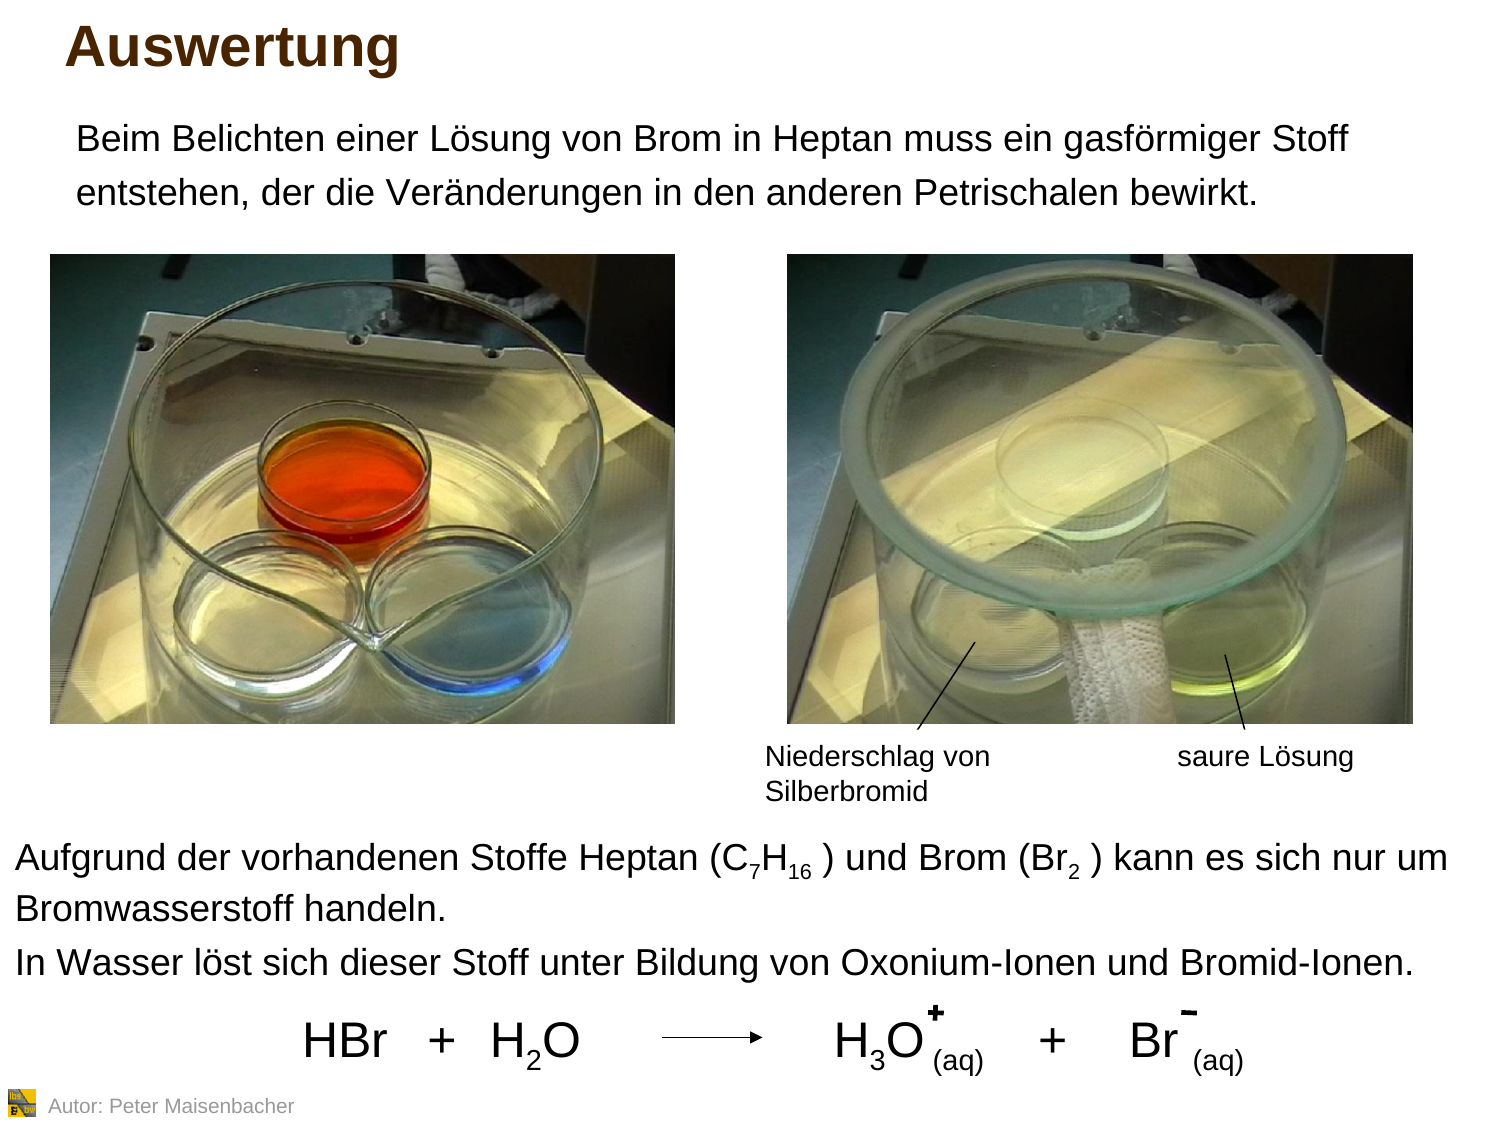

# Auswertung
Beim Belichten einer Lösung von Brom in Heptan muss ein gasförmiger Stoff
entstehen, der die Veränderungen in den anderen Petrischalen bewirkt.
Niederschlag von Silberbromid
saure Lösung
Aufgrund der vorhandenen Stoffe Heptan (C7H16 ) und Brom (Br2 ) kann es sich nur um Bromwasserstoff handeln.
In Wasser löst sich dieser Stoff unter Bildung von Oxonium-Ionen und Bromid-Ionen.
Peter Maisenbacher
HBr
+
H2O
H3O (aq)
+
Br (aq)